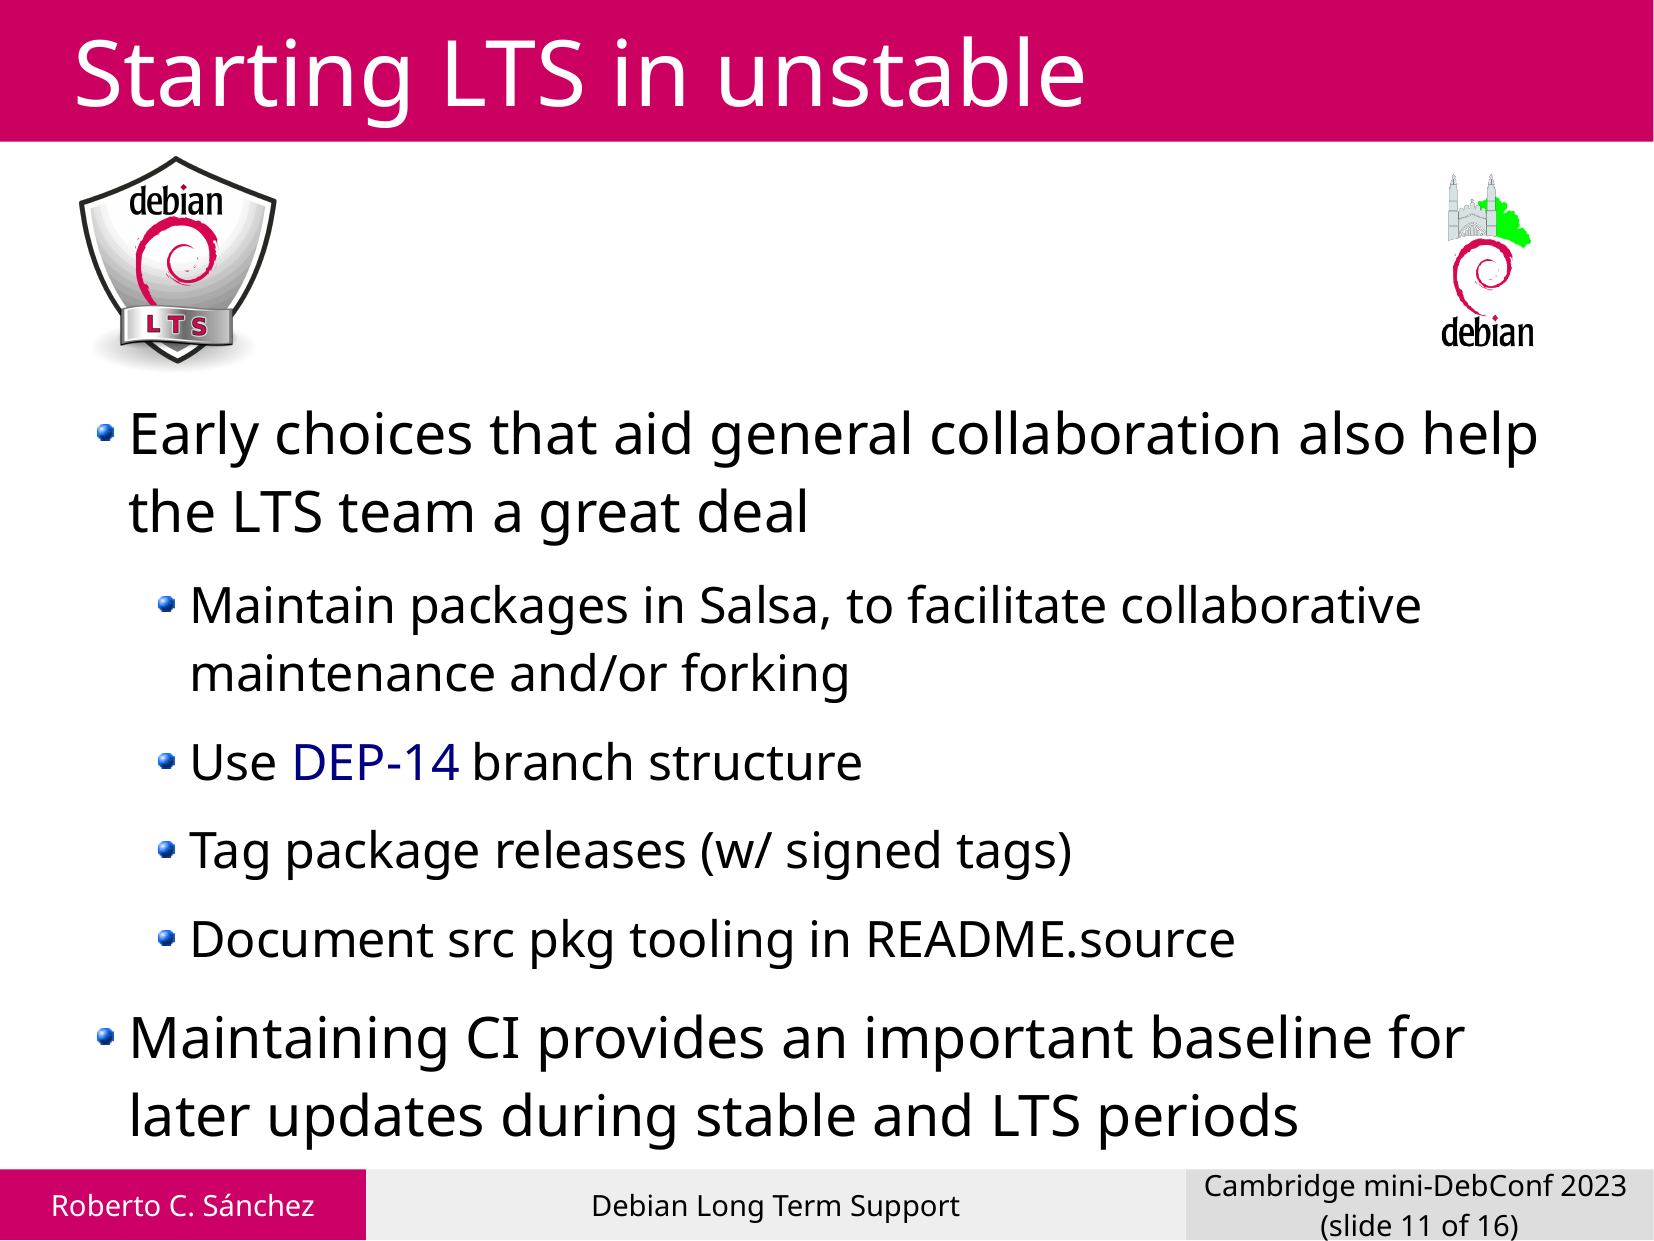

# Starting LTS in unstable
Early choices that aid general collaboration also help the LTS team a great deal
Maintain packages in Salsa, to facilitate collaborative maintenance and/or forking
Use DEP-14 branch structure
Tag package releases (w/ signed tags)
Document src pkg tooling in README.source
Maintaining CI provides an important baseline for later updates during stable and LTS periods
07.08.17
11